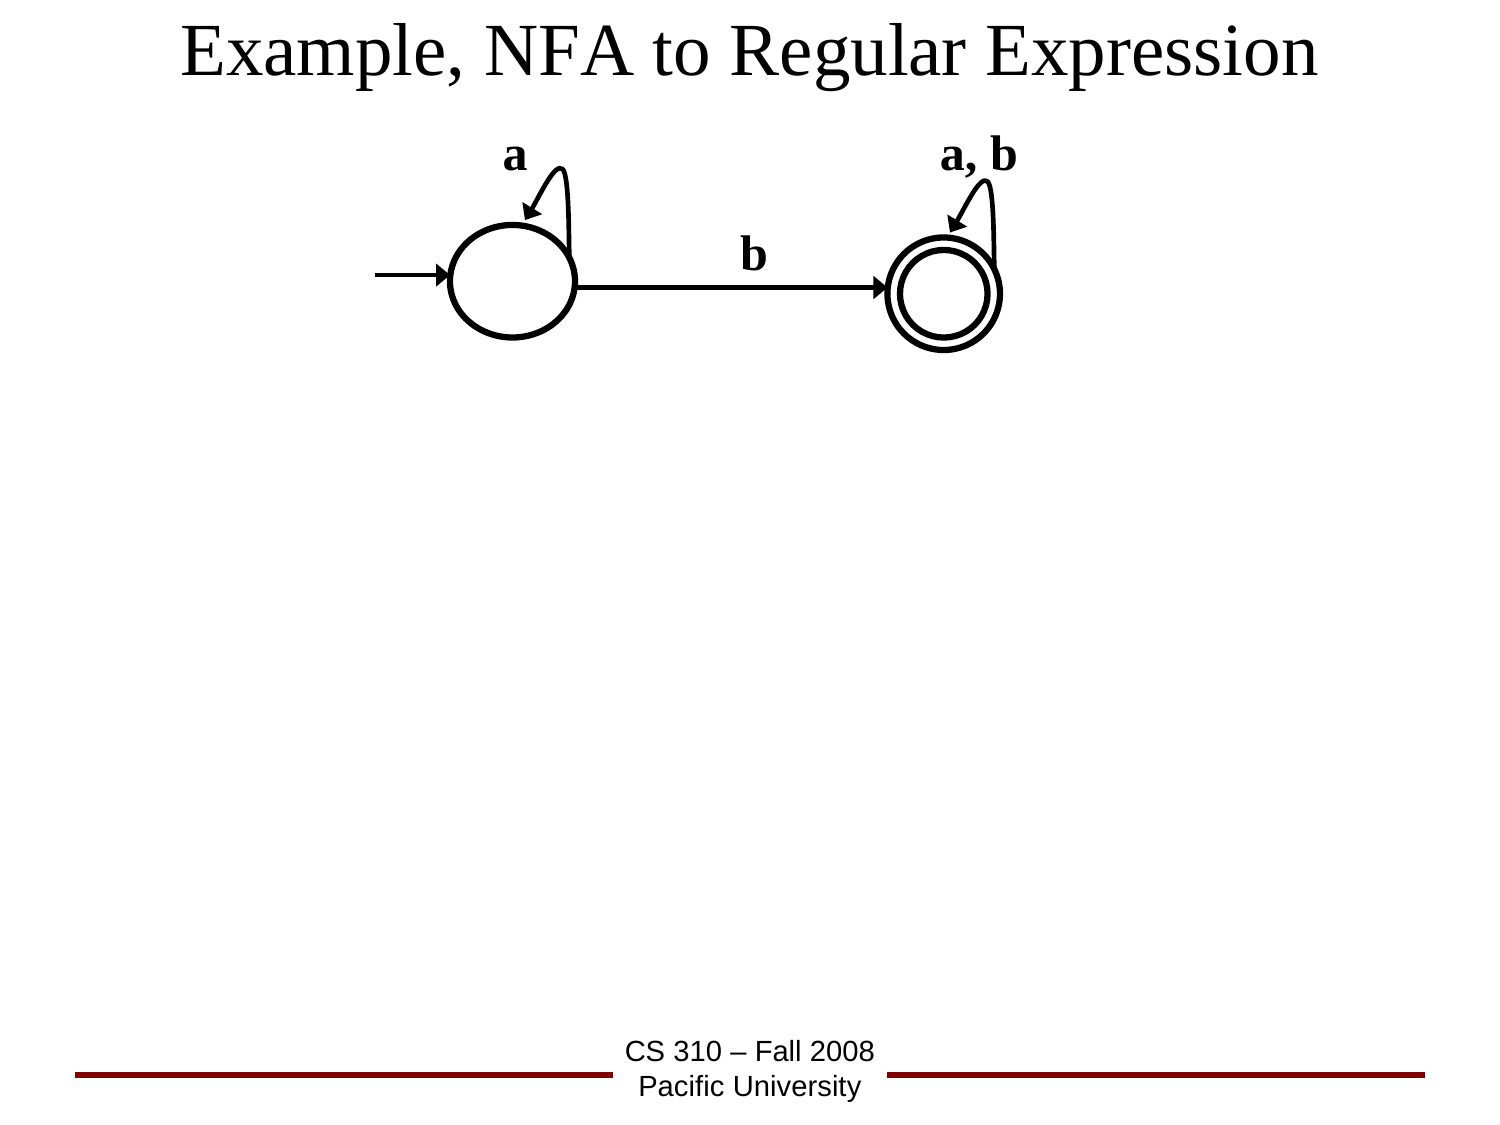

# Example, NFA to Regular Expression
a
a, b
b